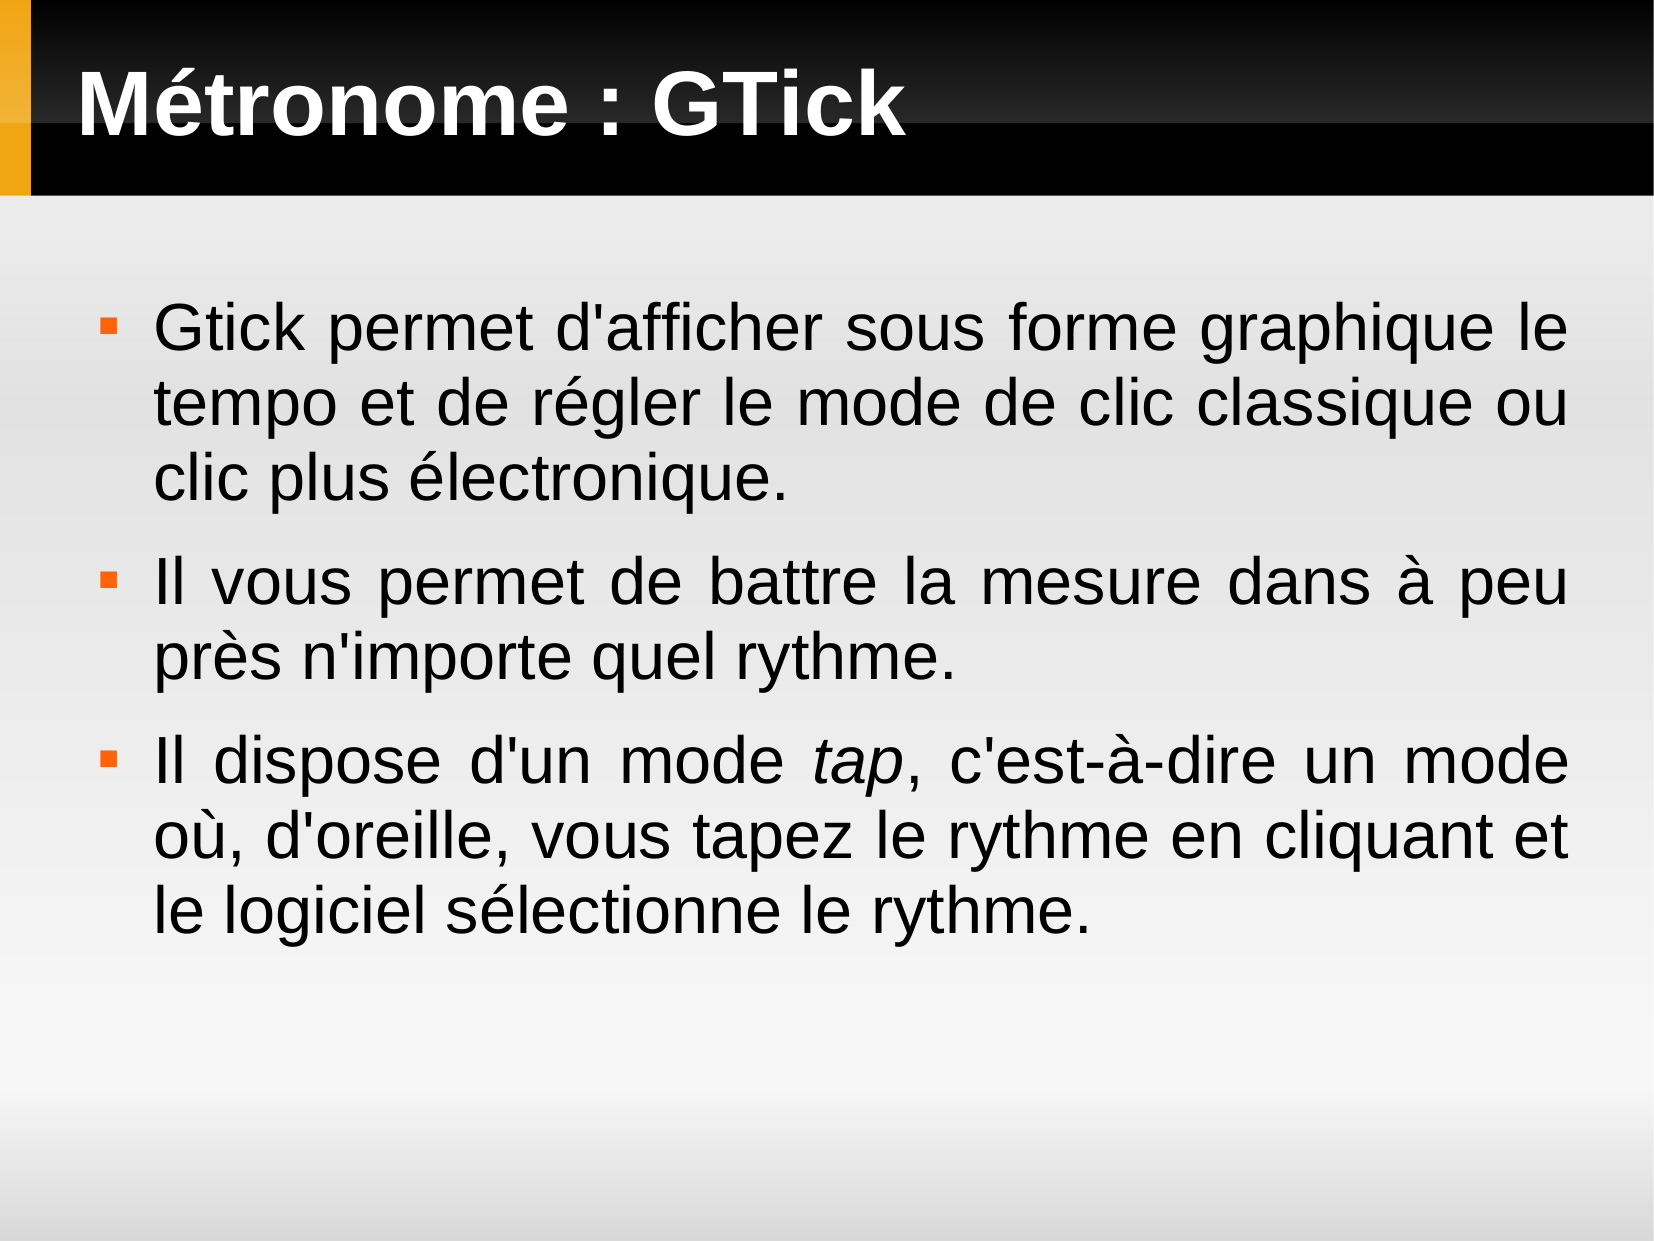

# Métronome : GTick
Gtick permet d'afficher sous forme graphique le tempo et de régler le mode de clic classique ou clic plus électronique.
Il vous permet de battre la mesure dans à peu près n'importe quel rythme.
Il dispose d'un mode tap, c'est-à-dire un mode où, d'oreille, vous tapez le rythme en cliquant et le logiciel sélectionne le rythme.